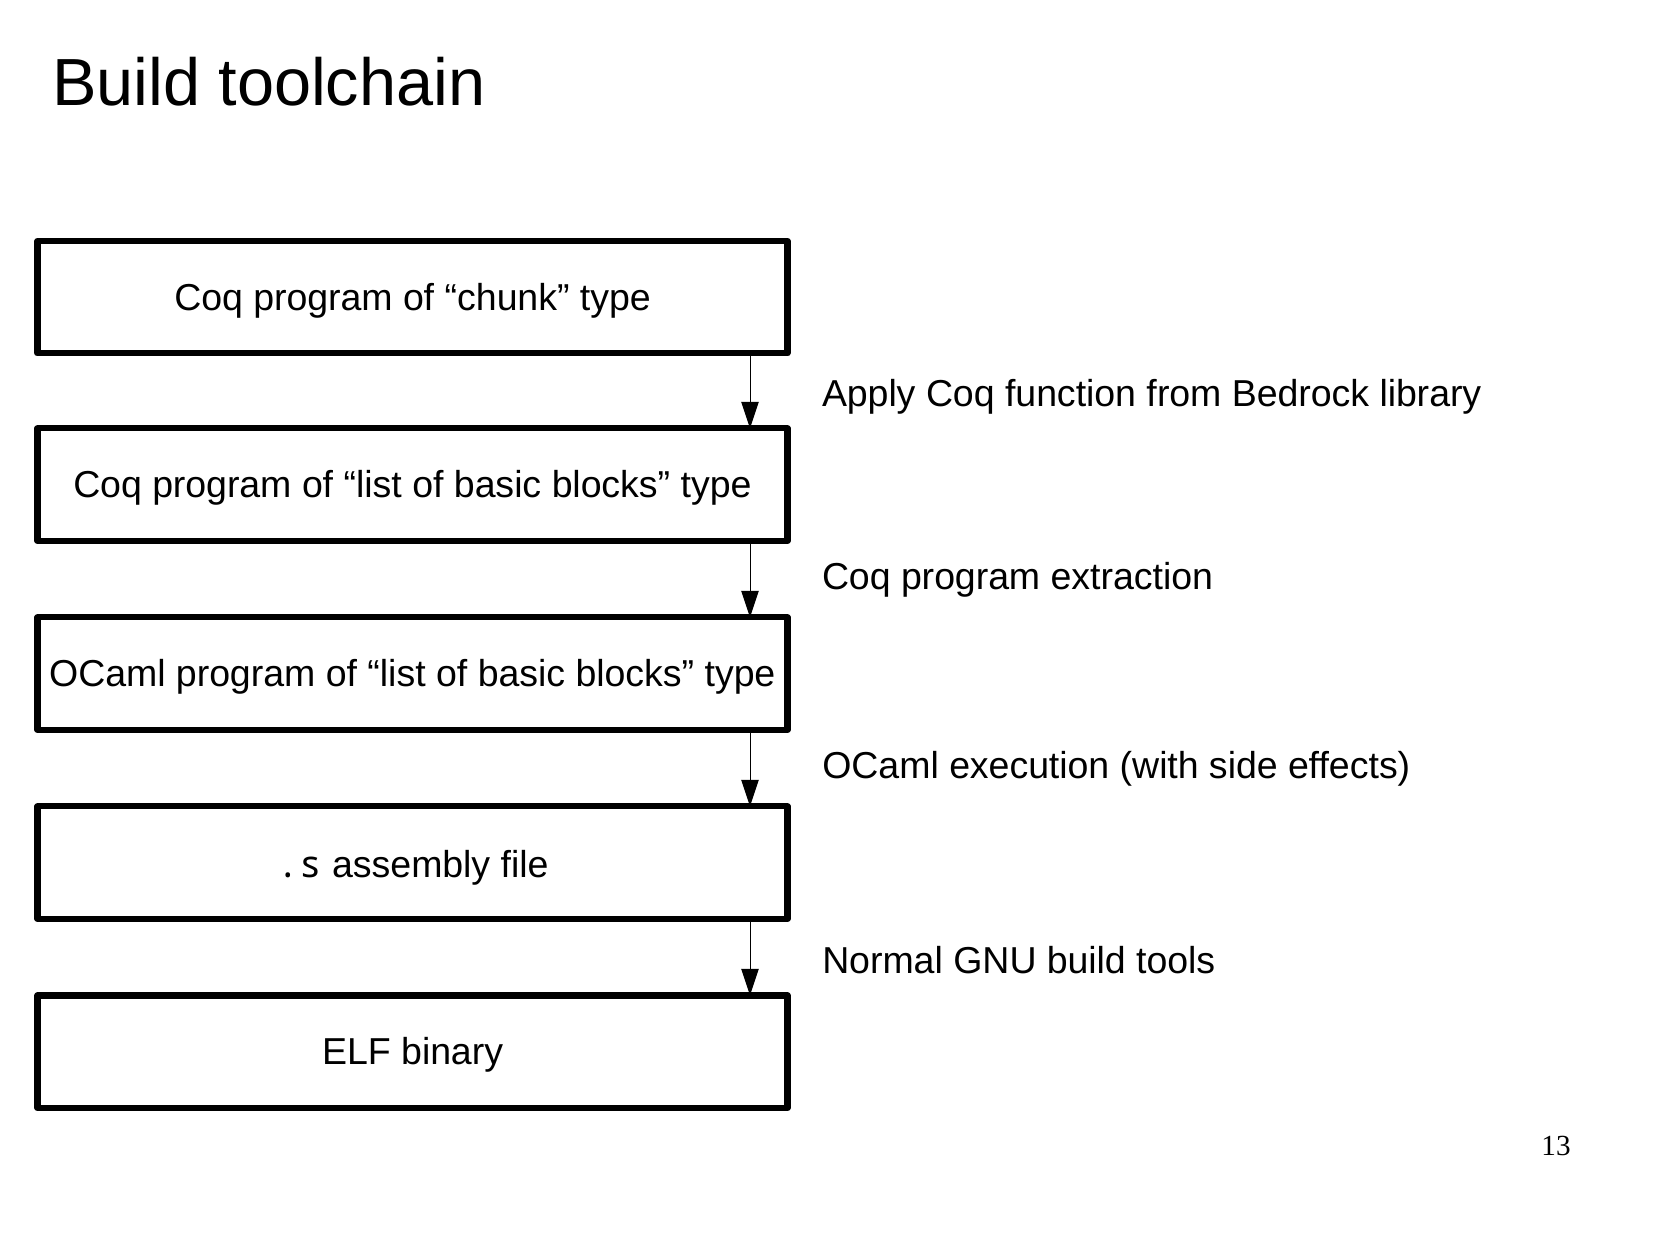

Build toolchain
Coq program of “chunk” type
Apply Coq function from Bedrock library
Coq program of “list of basic blocks” type
Coq program extraction
OCaml program of “list of basic blocks” type
OCaml execution (with side effects)
.s assembly file
Normal GNU build tools
ELF binary
13